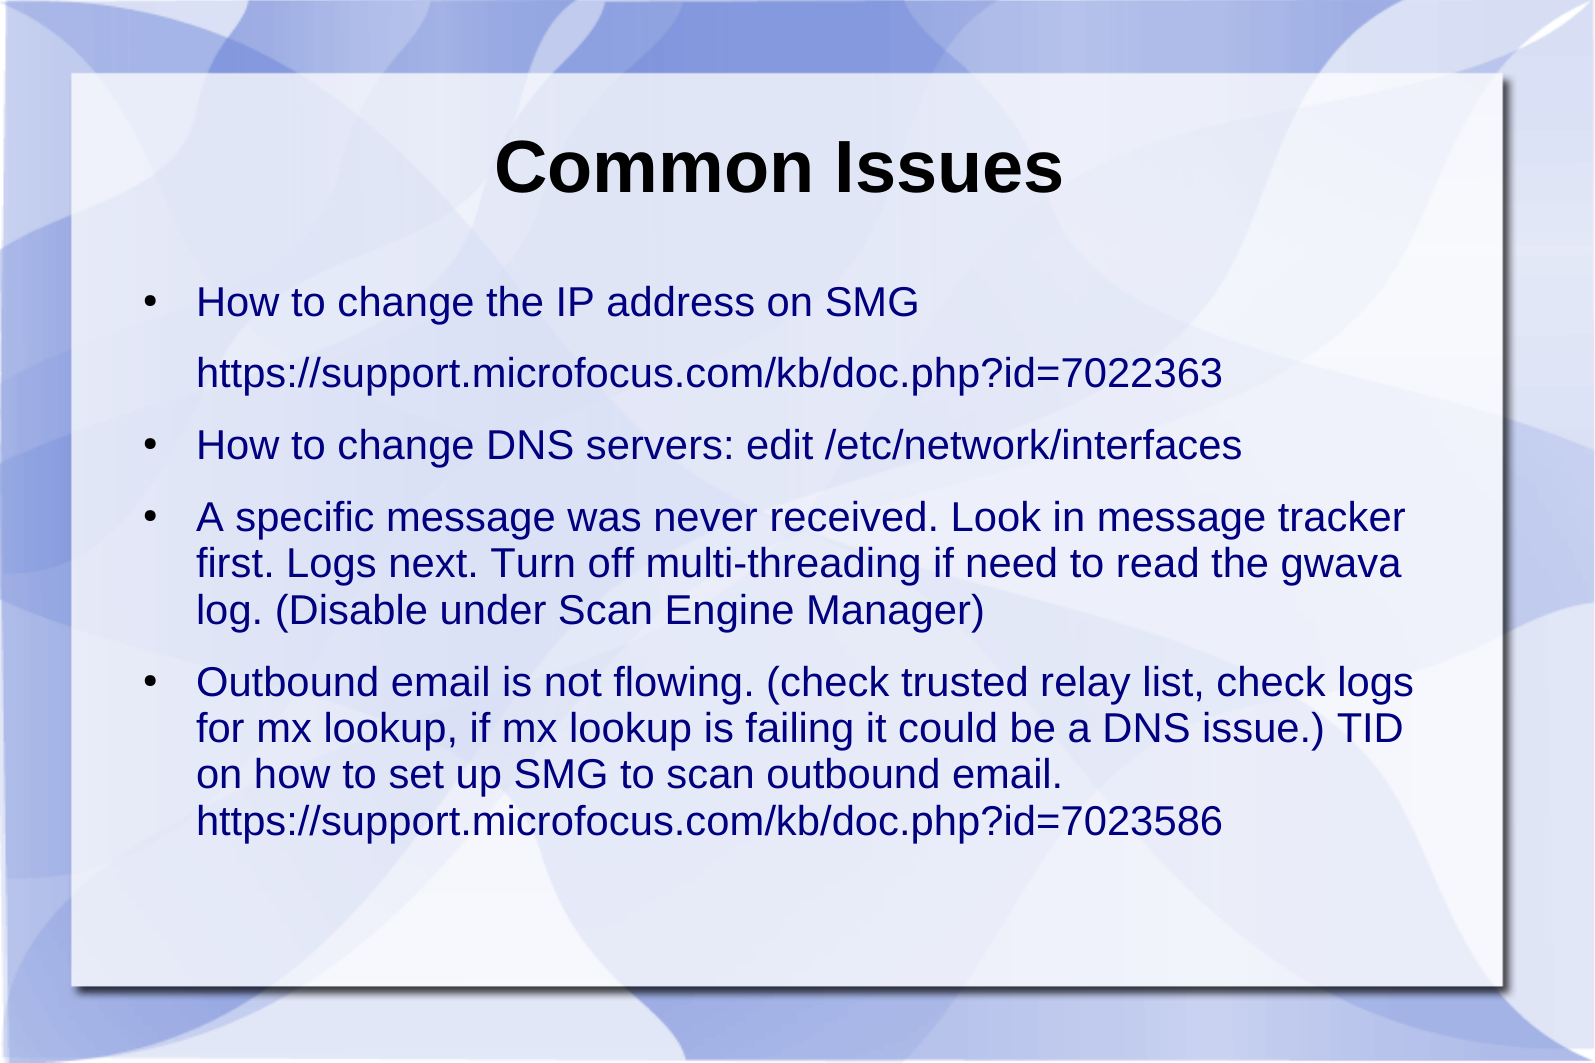

# Common Issues
How to change the IP address on SMG
https://support.microfocus.com/kb/doc.php?id=7022363
How to change DNS servers: edit /etc/network/interfaces
A specific message was never received. Look in message tracker first. Logs next. Turn off multi-threading if need to read the gwava log. (Disable under Scan Engine Manager)
Outbound email is not flowing. (check trusted relay list, check logs for mx lookup, if mx lookup is failing it could be a DNS issue.) TID on how to set up SMG to scan outbound email. https://support.microfocus.com/kb/doc.php?id=7023586